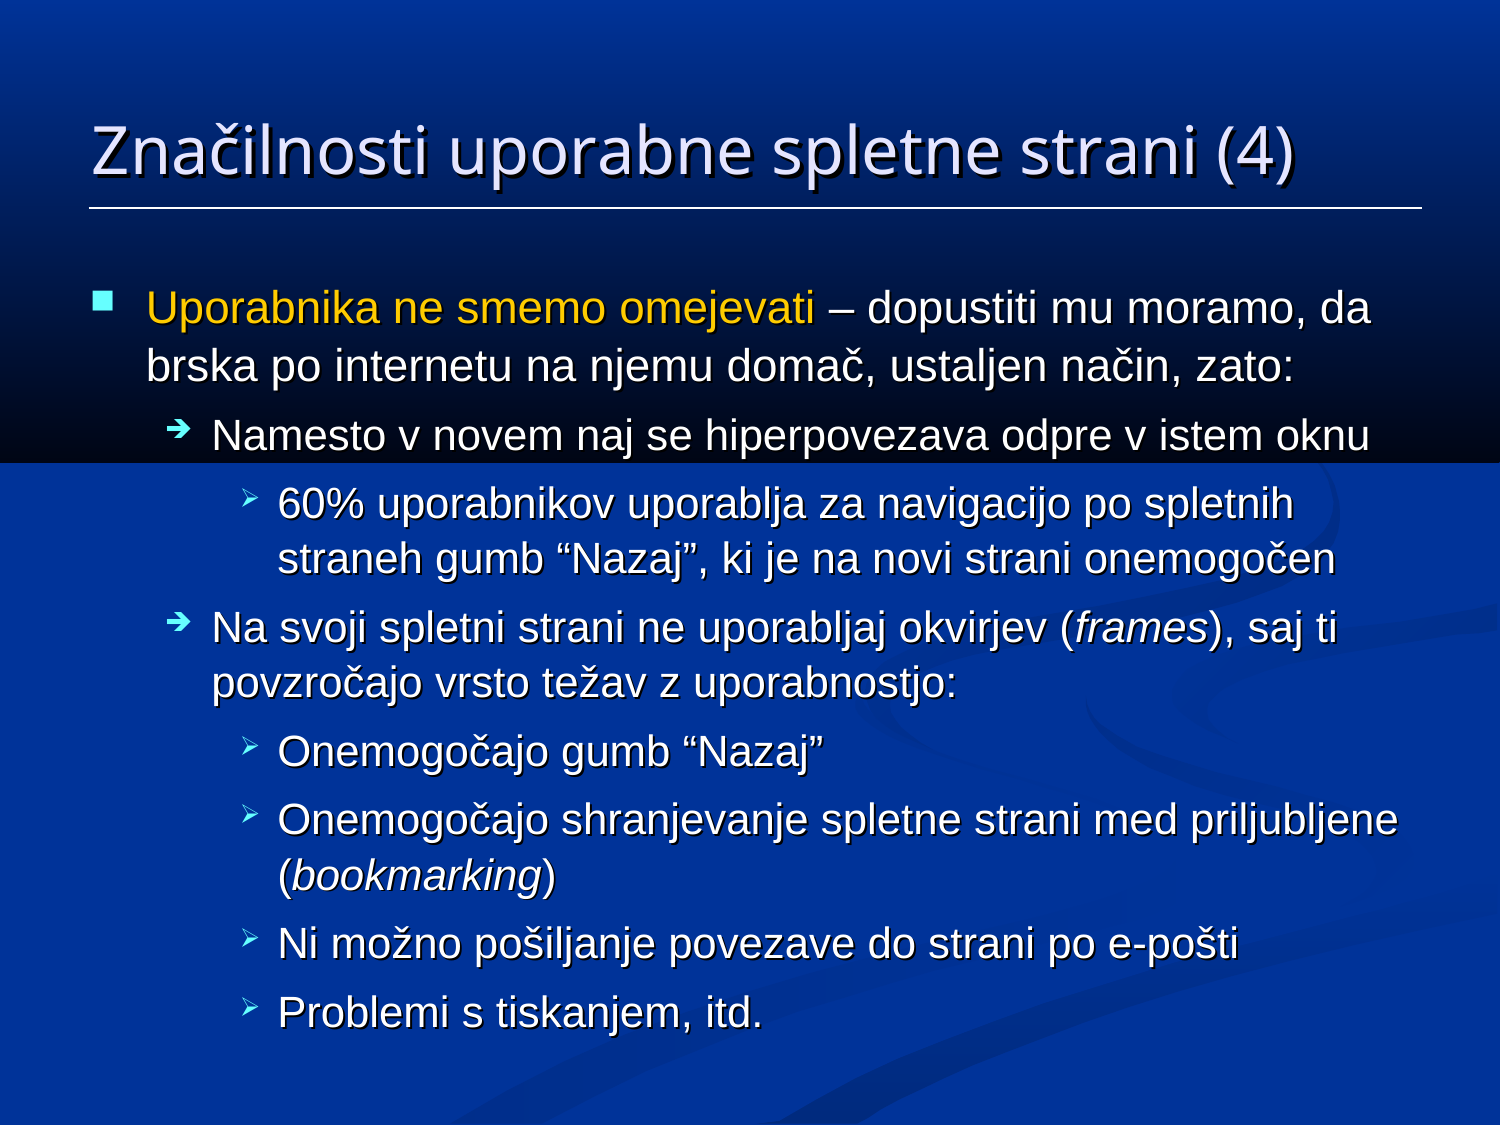

Značilnosti uporabne spletne strani (4)
Uporabnika ne smemo omejevati – dopustiti mu moramo, da brska po internetu na njemu domač, ustaljen način, zato:
Namesto v novem naj se hiperpovezava odpre v istem oknu
60% uporabnikov uporablja za navigacijo po spletnih straneh gumb “Nazaj”, ki je na novi strani onemogočen
Na svoji spletni strani ne uporabljaj okvirjev (frames), saj ti povzročajo vrsto težav z uporabnostjo:
Onemogočajo gumb “Nazaj”
Onemogočajo shranjevanje spletne strani med priljubljene (bookmarking)
Ni možno pošiljanje povezave do strani po e-pošti
Problemi s tiskanjem, itd.